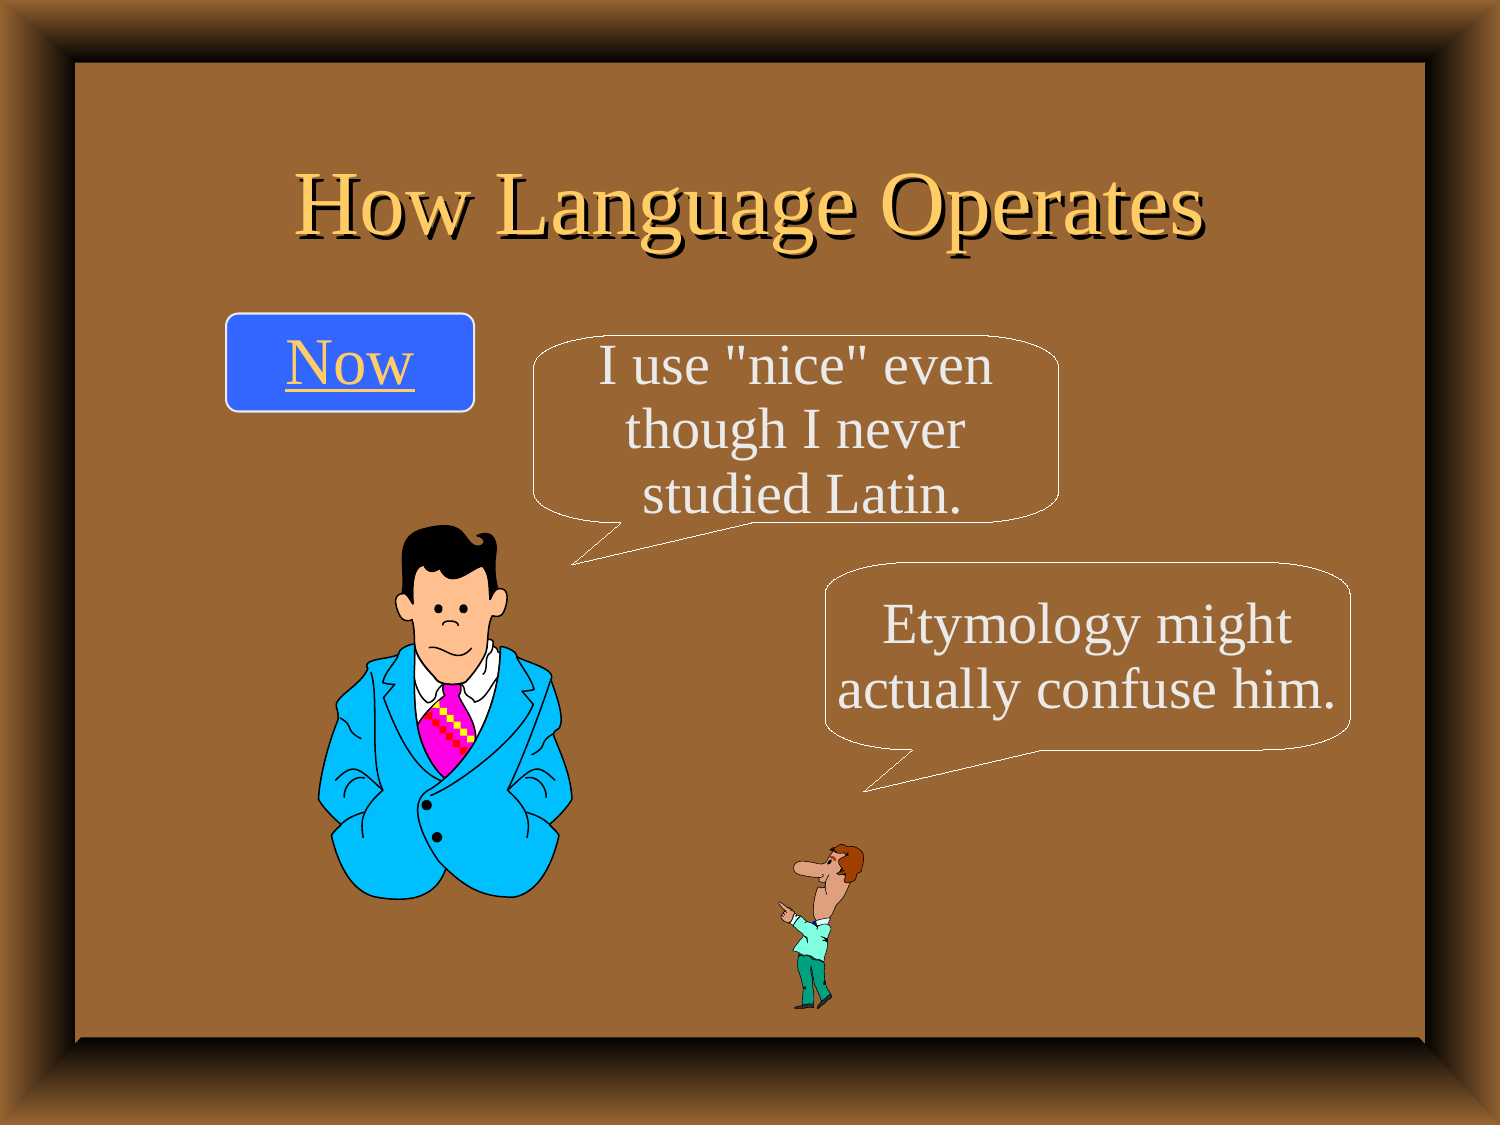

# How Language Operates
Now
I use "nice" even
though I never
 studied Latin.
Etymology might
actually confuse him.